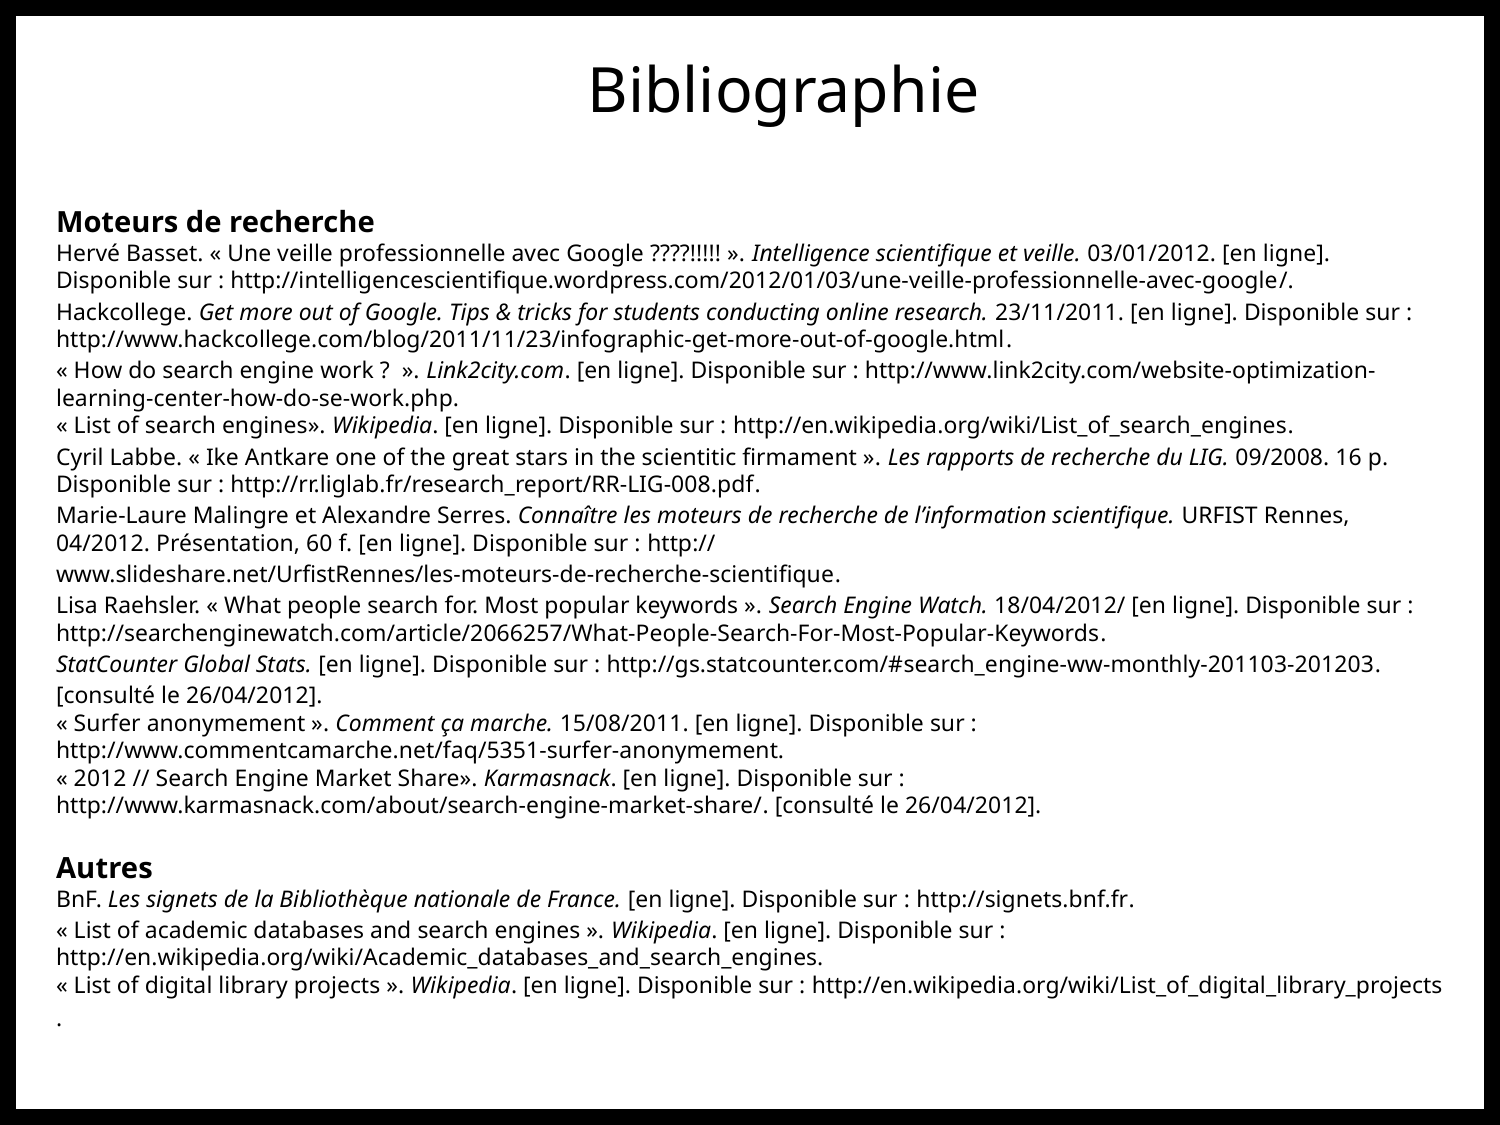

Bibliographie
Moteurs de recherche
Hervé Basset. « Une veille professionnelle avec Google ????!!!!! ». Intelligence scientifique et veille. 03/01/2012. [en ligne]. Disponible sur : http://intelligencescientifique.wordpress.com/2012/01/03/une-veille-professionnelle-avec-google/.
Hackcollege. Get more out of Google. Tips & tricks for students conducting online research. 23/11/2011. [en ligne]. Disponible sur : http://www.hackcollege.com/blog/2011/11/23/infographic-get-more-out-of-google.html.
« How do search engine work ?  ». Link2city.com. [en ligne]. Disponible sur : http://www.link2city.com/website-optimization-learning-center-how-do-se-work.php.
« List of search engines». Wikipedia. [en ligne]. Disponible sur : http://en.wikipedia.org/wiki/List_of_search_engines.
Cyril Labbe. « Ike Antkare one of the great stars in the scientitic firmament ». Les rapports de recherche du LIG. 09/2008. 16 p. Disponible sur : http://rr.liglab.fr/research_report/RR-LIG-008.pdf.
Marie-Laure Malingre et Alexandre Serres. Connaître les moteurs de recherche de l’information scientifique. URFIST Rennes, 04/2012. Présentation, 60 f. [en ligne]. Disponible sur : http://www.slideshare.net/UrfistRennes/les-moteurs-de-recherche-scientifique.
Lisa Raehsler. « What people search for. Most popular keywords ». Search Engine Watch. 18/04/2012/ [en ligne]. Disponible sur : http://searchenginewatch.com/article/2066257/What-People-Search-For-Most-Popular-Keywords.
StatCounter Global Stats. [en ligne]. Disponible sur : http://gs.statcounter.com/#search_engine-ww-monthly-201103-201203. [consulté le 26/04/2012].
« Surfer anonymement ». Comment ça marche. 15/08/2011. [en ligne]. Disponible sur : http://www.commentcamarche.net/faq/5351-surfer-anonymement.
« 2012 // Search Engine Market Share». Karmasnack. [en ligne]. Disponible sur : http://www.karmasnack.com/about/search-engine-market-share/. [consulté le 26/04/2012].
Autres
BnF. Les signets de la Bibliothèque nationale de France. [en ligne]. Disponible sur : http://signets.bnf.fr.
« List of academic databases and search engines ». Wikipedia. [en ligne]. Disponible sur : http://en.wikipedia.org/wiki/Academic_databases_and_search_engines.
« List of digital library projects ». Wikipedia. [en ligne]. Disponible sur : http://en.wikipedia.org/wiki/List_of_digital_library_projects.